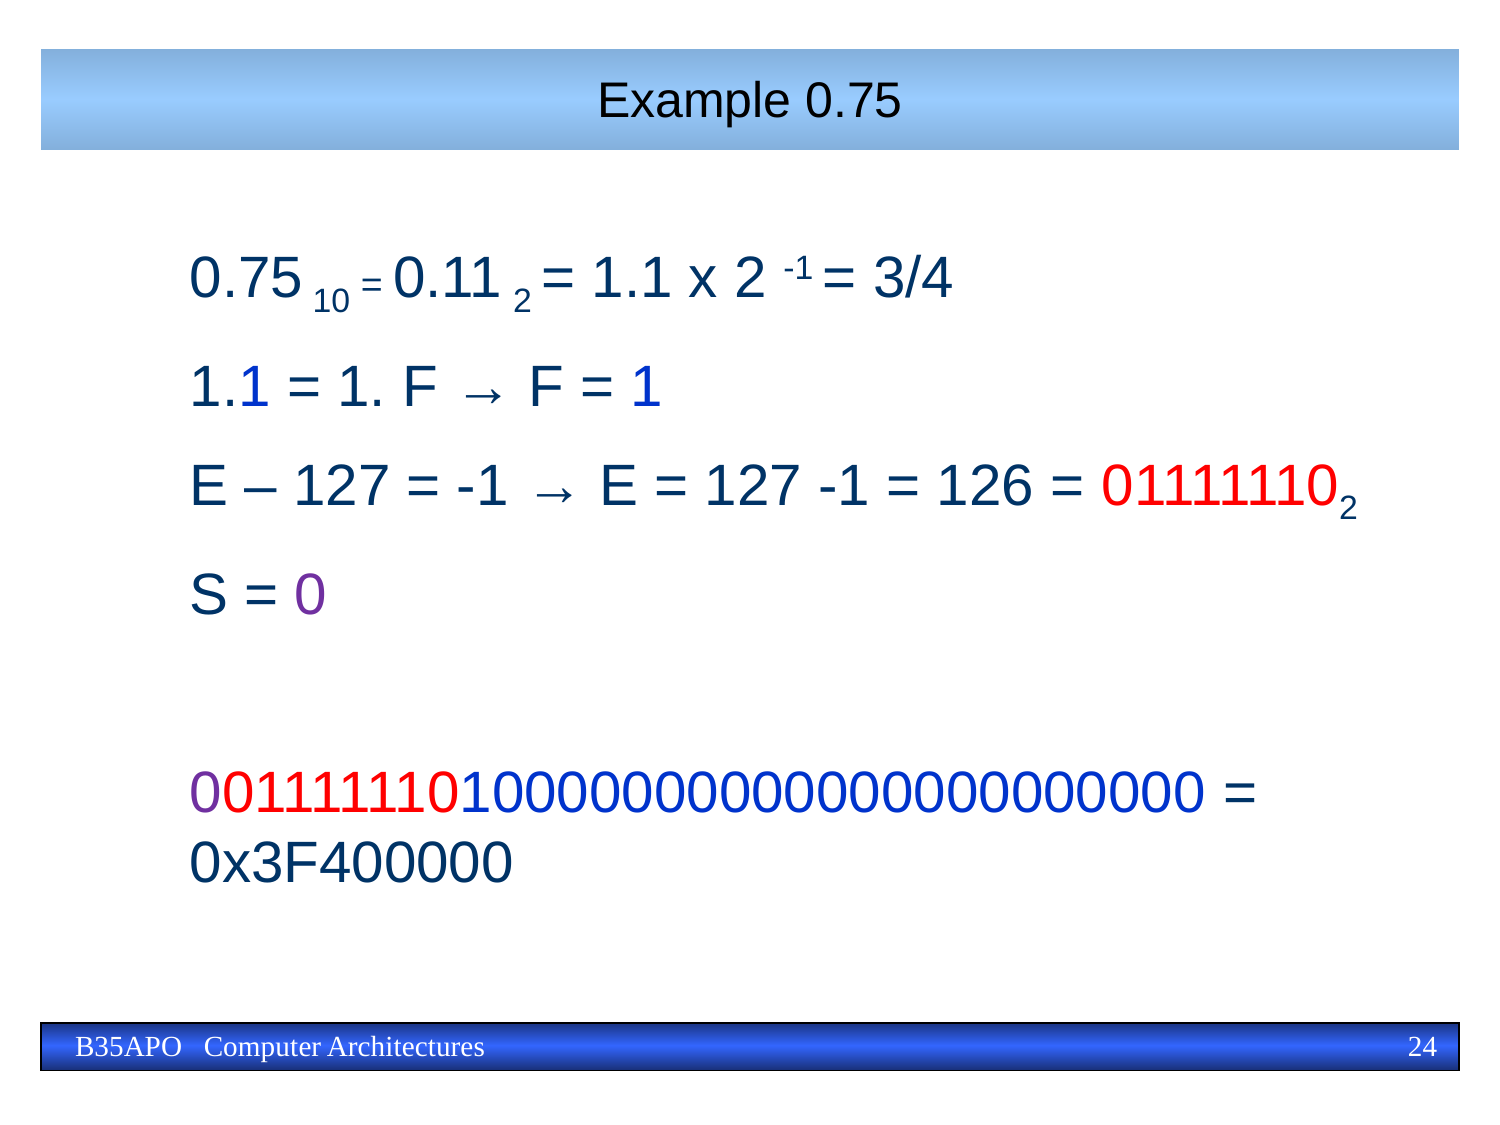

# Example 0.75
0.75 10 = 0.11 2 = 1.1 x 2 -1 = 3/4
1.1 = 1. F → F = 1
E – 127 = -1 → E = 127 -1 = 126 = 011111102
S = 0
00111111010000000000000000000000 = 0x3F400000
B35APO Computer Architectures
24